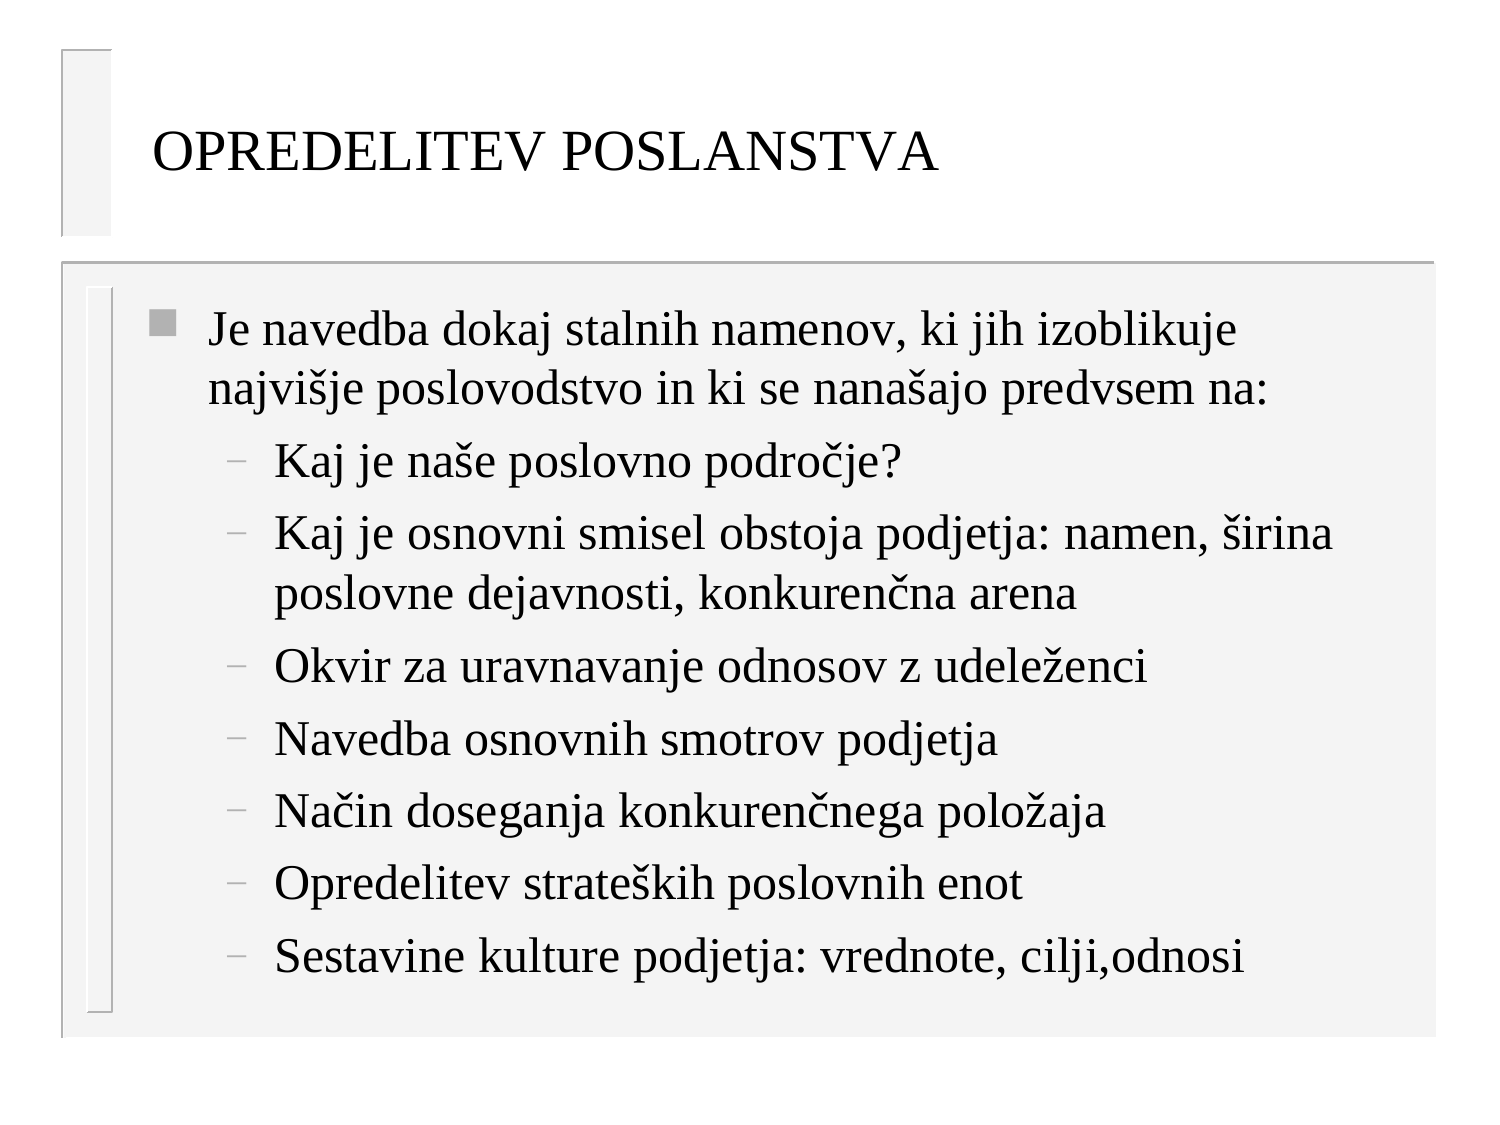

# OPREDELITEV POSLANSTVA
Je navedba dokaj stalnih namenov, ki jih izoblikuje najvišje poslovodstvo in ki se nanašajo predvsem na:
Kaj je naše poslovno področje?
Kaj je osnovni smisel obstoja podjetja: namen, širina poslovne dejavnosti, konkurenčna arena
Okvir za uravnavanje odnosov z udeleženci
Navedba osnovnih smotrov podjetja
Način doseganja konkurenčnega položaja
Opredelitev strateških poslovnih enot
Sestavine kulture podjetja: vrednote, cilji,odnosi